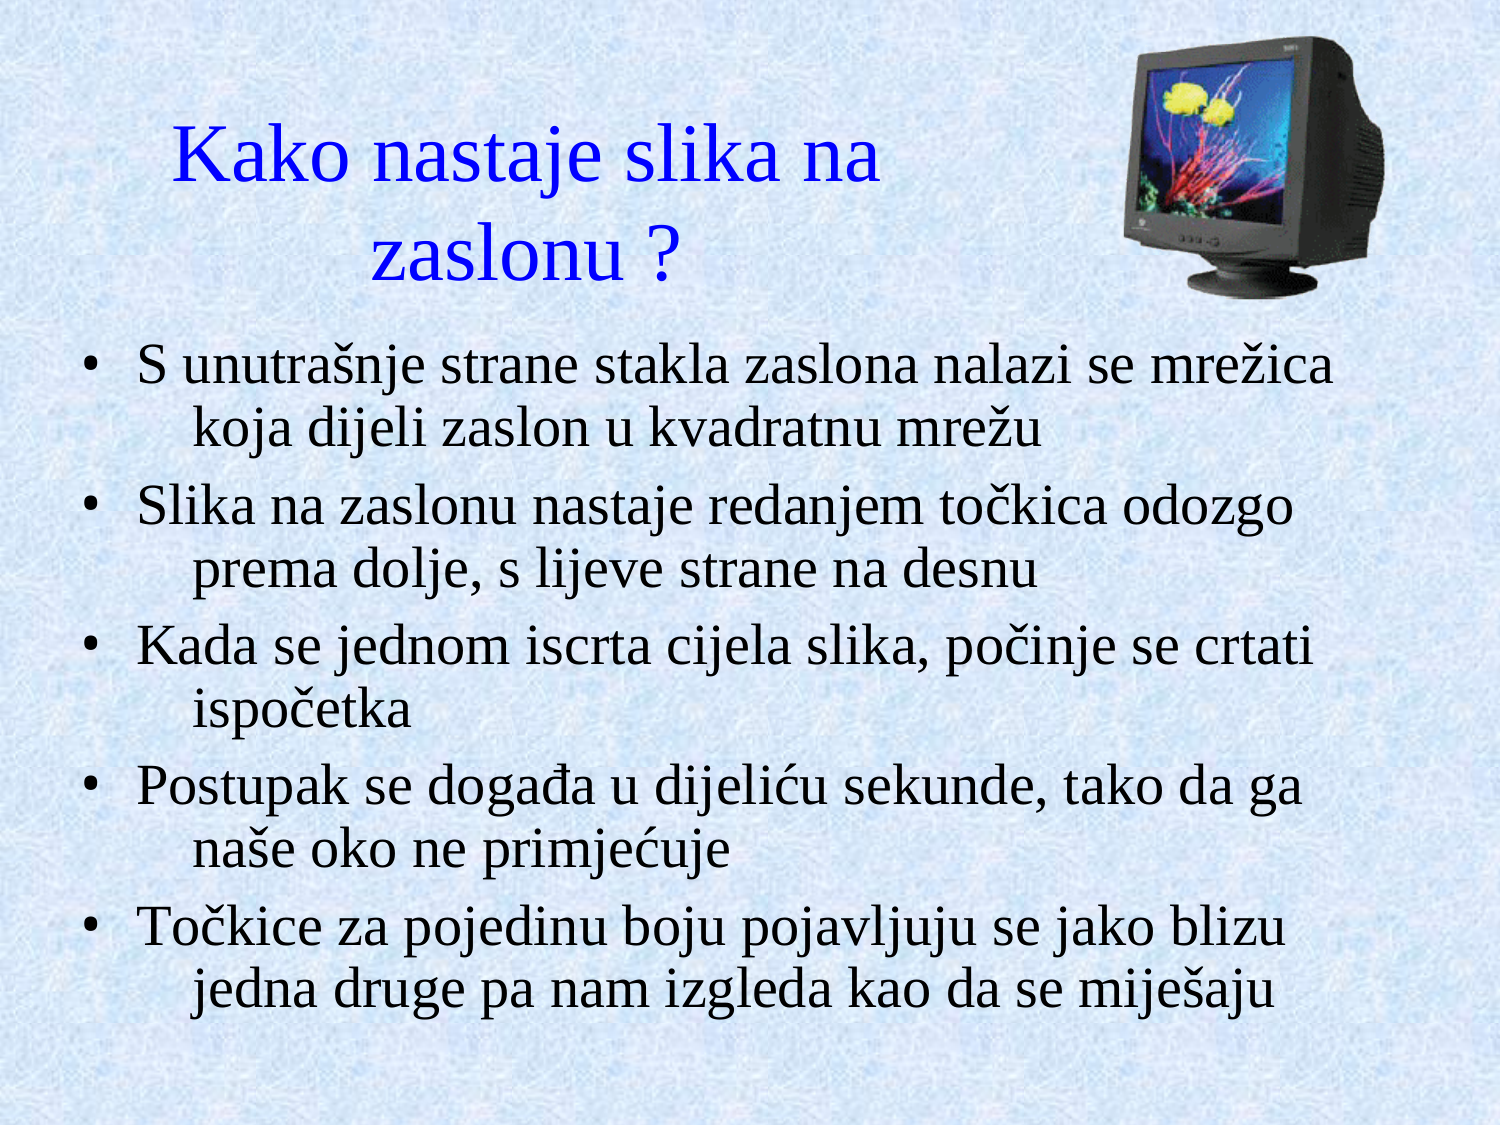

# Kako nastaje slika na zaslonu ?
S unutrašnje strane stakla zaslona nalazi se mrežica koja dijeli zaslon u kvadratnu mrežu
Slika na zaslonu nastaje redanjem točkica odozgo prema dolje, s lijeve strane na desnu
Kada se jednom iscrta cijela slika, počinje se crtati ispočetka
Postupak se događa u dijeliću sekunde, tako da ga naše oko ne primjećuje
Točkice za pojedinu boju pojavljuju se jako blizu jedna druge pa nam izgleda kao da se miješaju